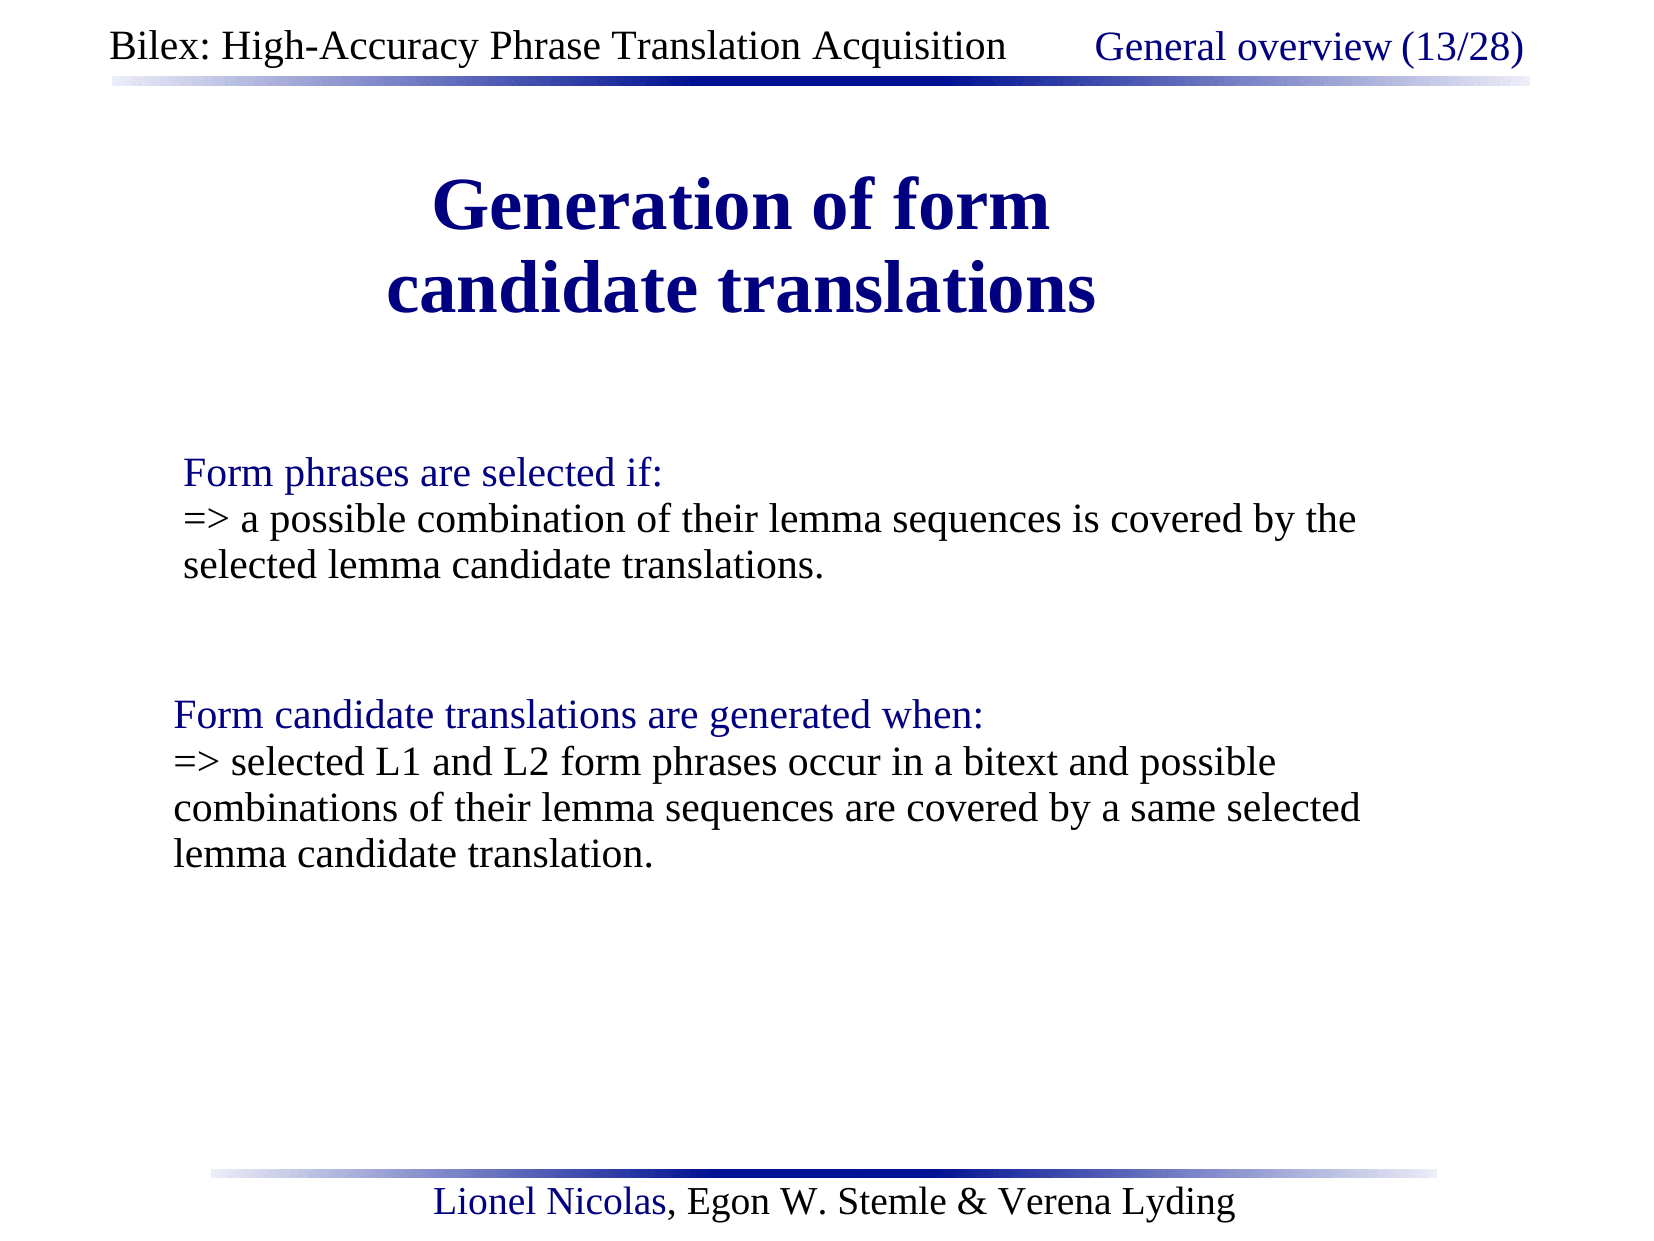

General overview
13
 Generation of form
candidate translations
Form phrases are selected if:
=> a possible combination of their lemma sequences is covered by the selected lemma candidate translations.
Form candidate translations are generated when:
=> selected L1 and L2 form phrases occur in a bitext and possible combinations of their lemma sequences are covered by a same selected lemma candidate translation.